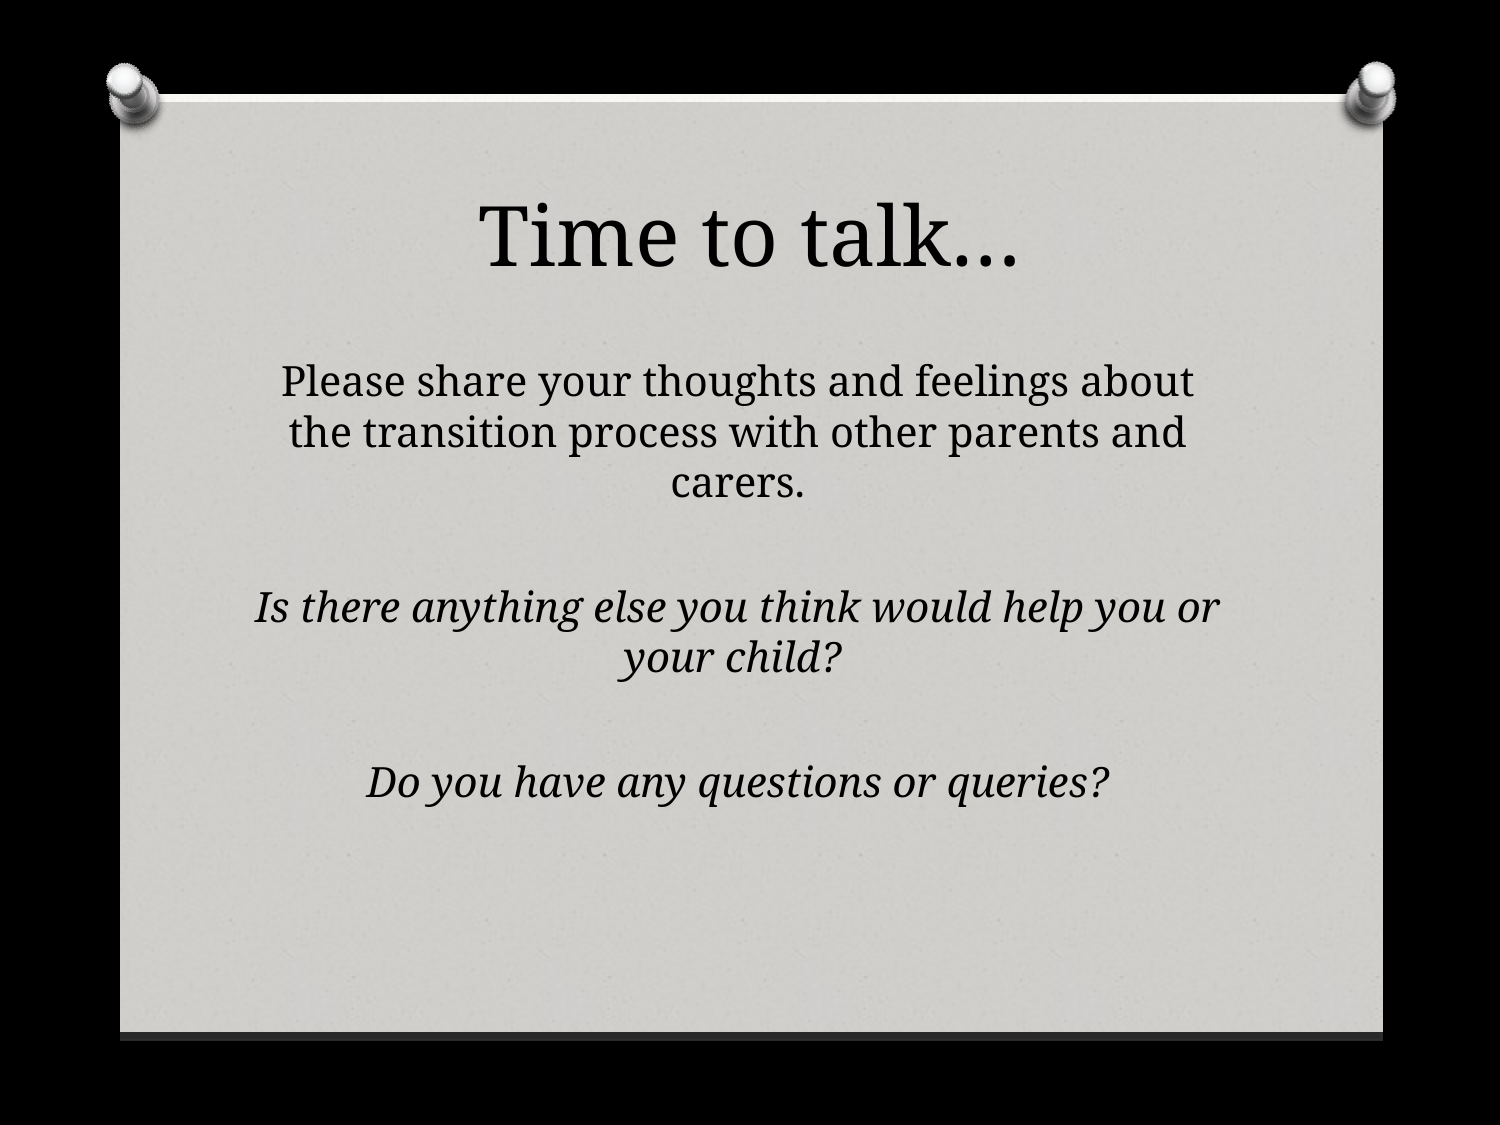

# Time to talk…
Please share your thoughts and feelings about the transition process with other parents and carers.
Is there anything else you think would help you or your child?
Do you have any questions or queries?